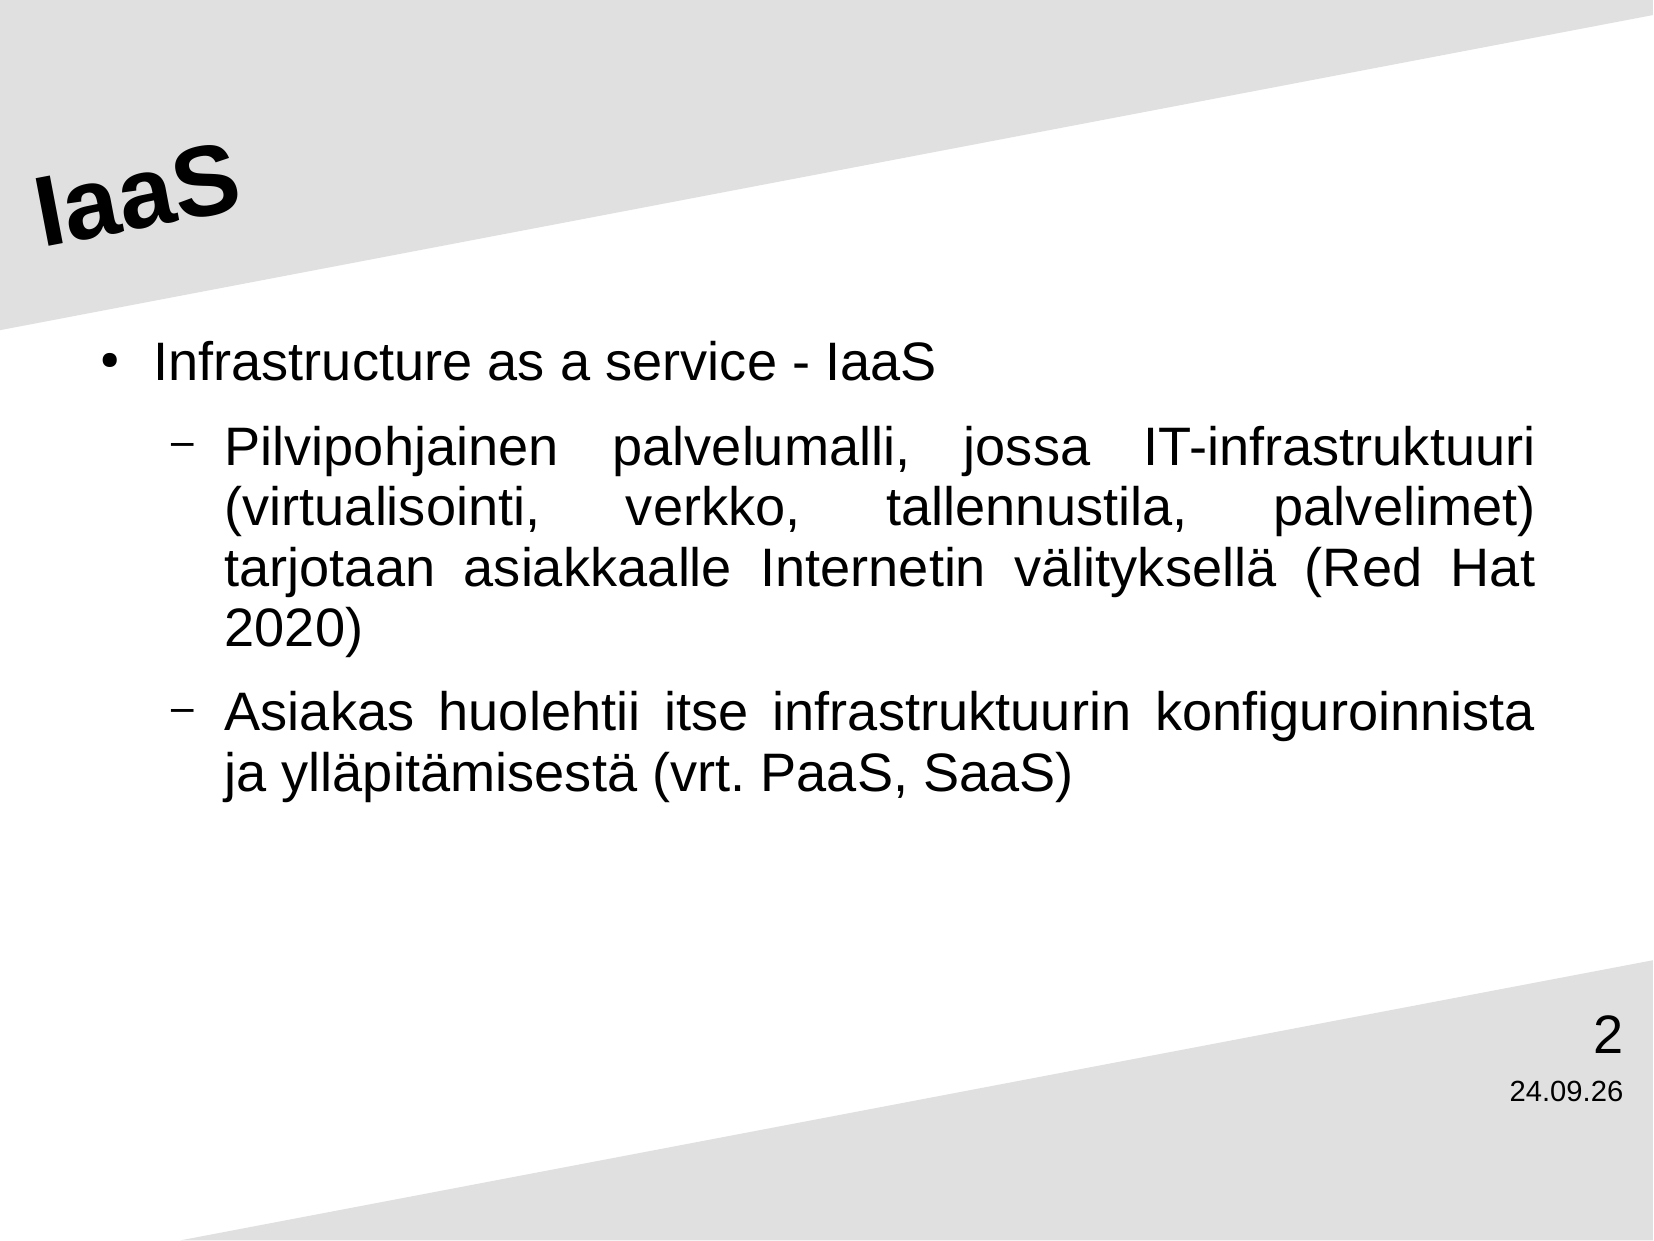

# IaaS
Infrastructure as a service - IaaS
Pilvipohjainen palvelumalli, jossa IT-infrastruktuuri (virtualisointi, verkko, tallennustila, palvelimet) tarjotaan asiakkaalle Internetin välityksellä (Red Hat 2020)
Asiakas huolehtii itse infrastruktuurin konfiguroinnista ja ylläpitämisestä (vrt. PaaS, SaaS)
2